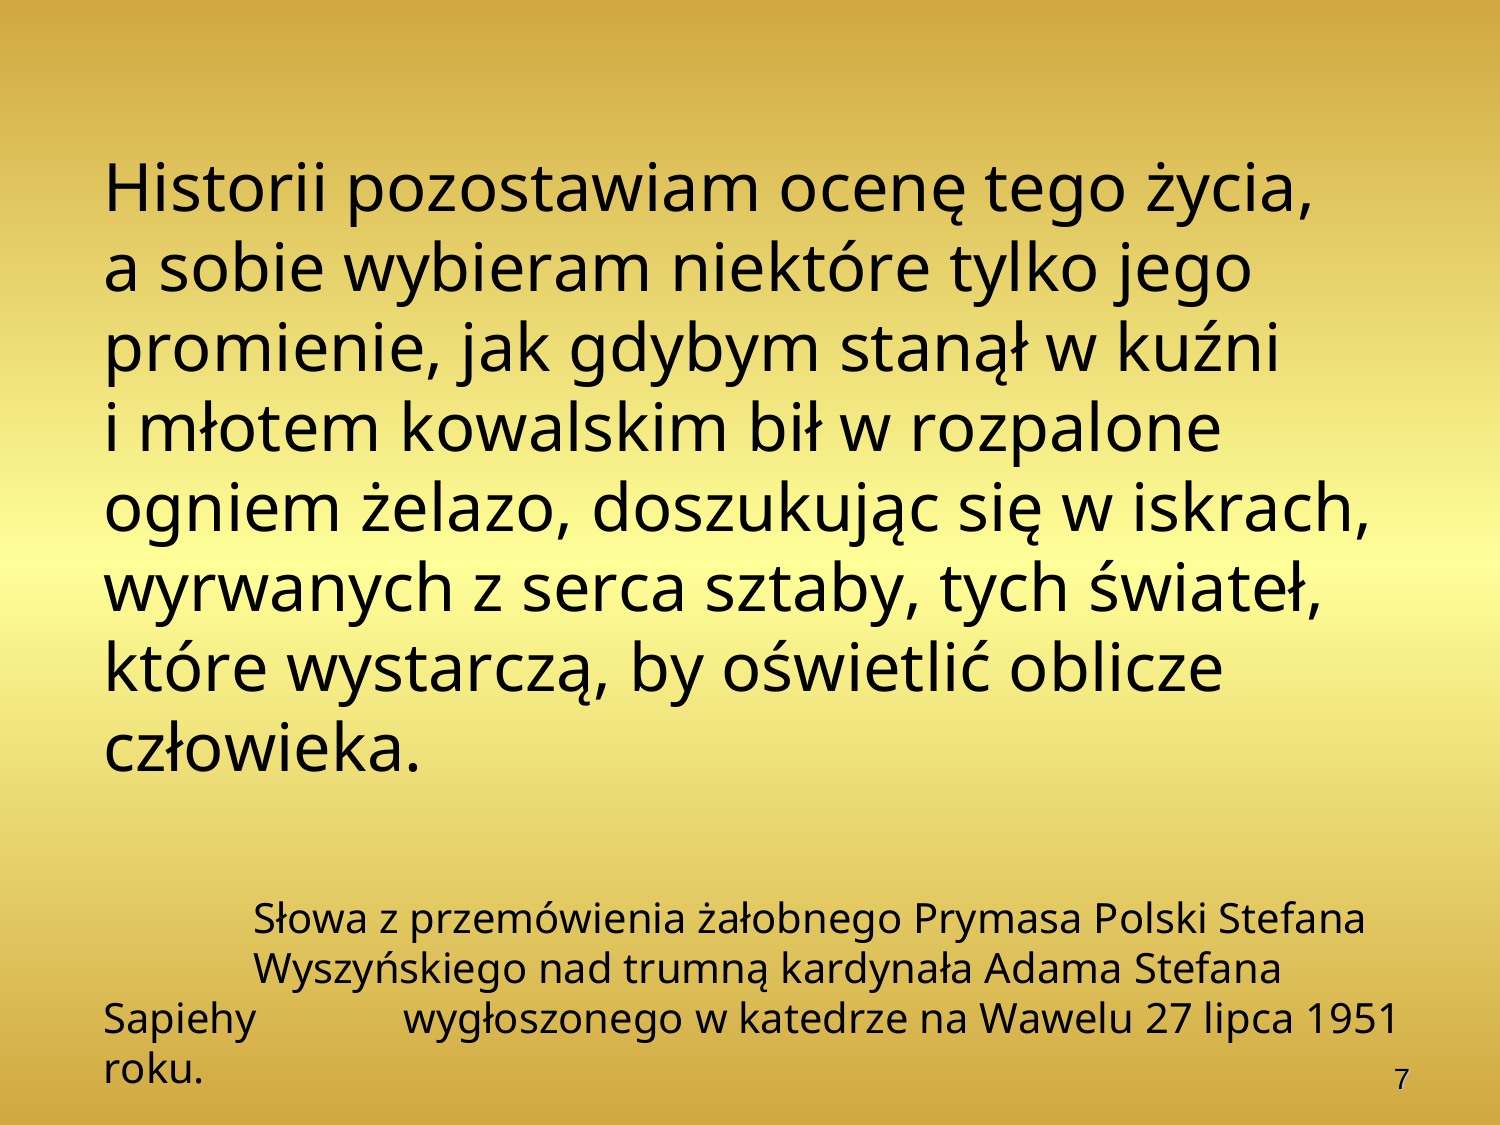

# Historii pozostawiam ocenę tego życia, a sobie wybieram niektóre tylko jego promienie, jak gdybym stanął w kuźni i młotem kowalskim bił w rozpalone ogniem żelazo, doszukując się w iskrach, wyrwanych z serca sztaby, tych świateł, które wystarczą, by oświetlić oblicze człowieka.
	Słowa z przemówienia żałobnego Prymasa Polski Stefana 	Wyszyńskiego nad trumną kardynała Adama Stefana Sapiehy 	wygłoszonego w katedrze na Wawelu 27 lipca 1951 roku.